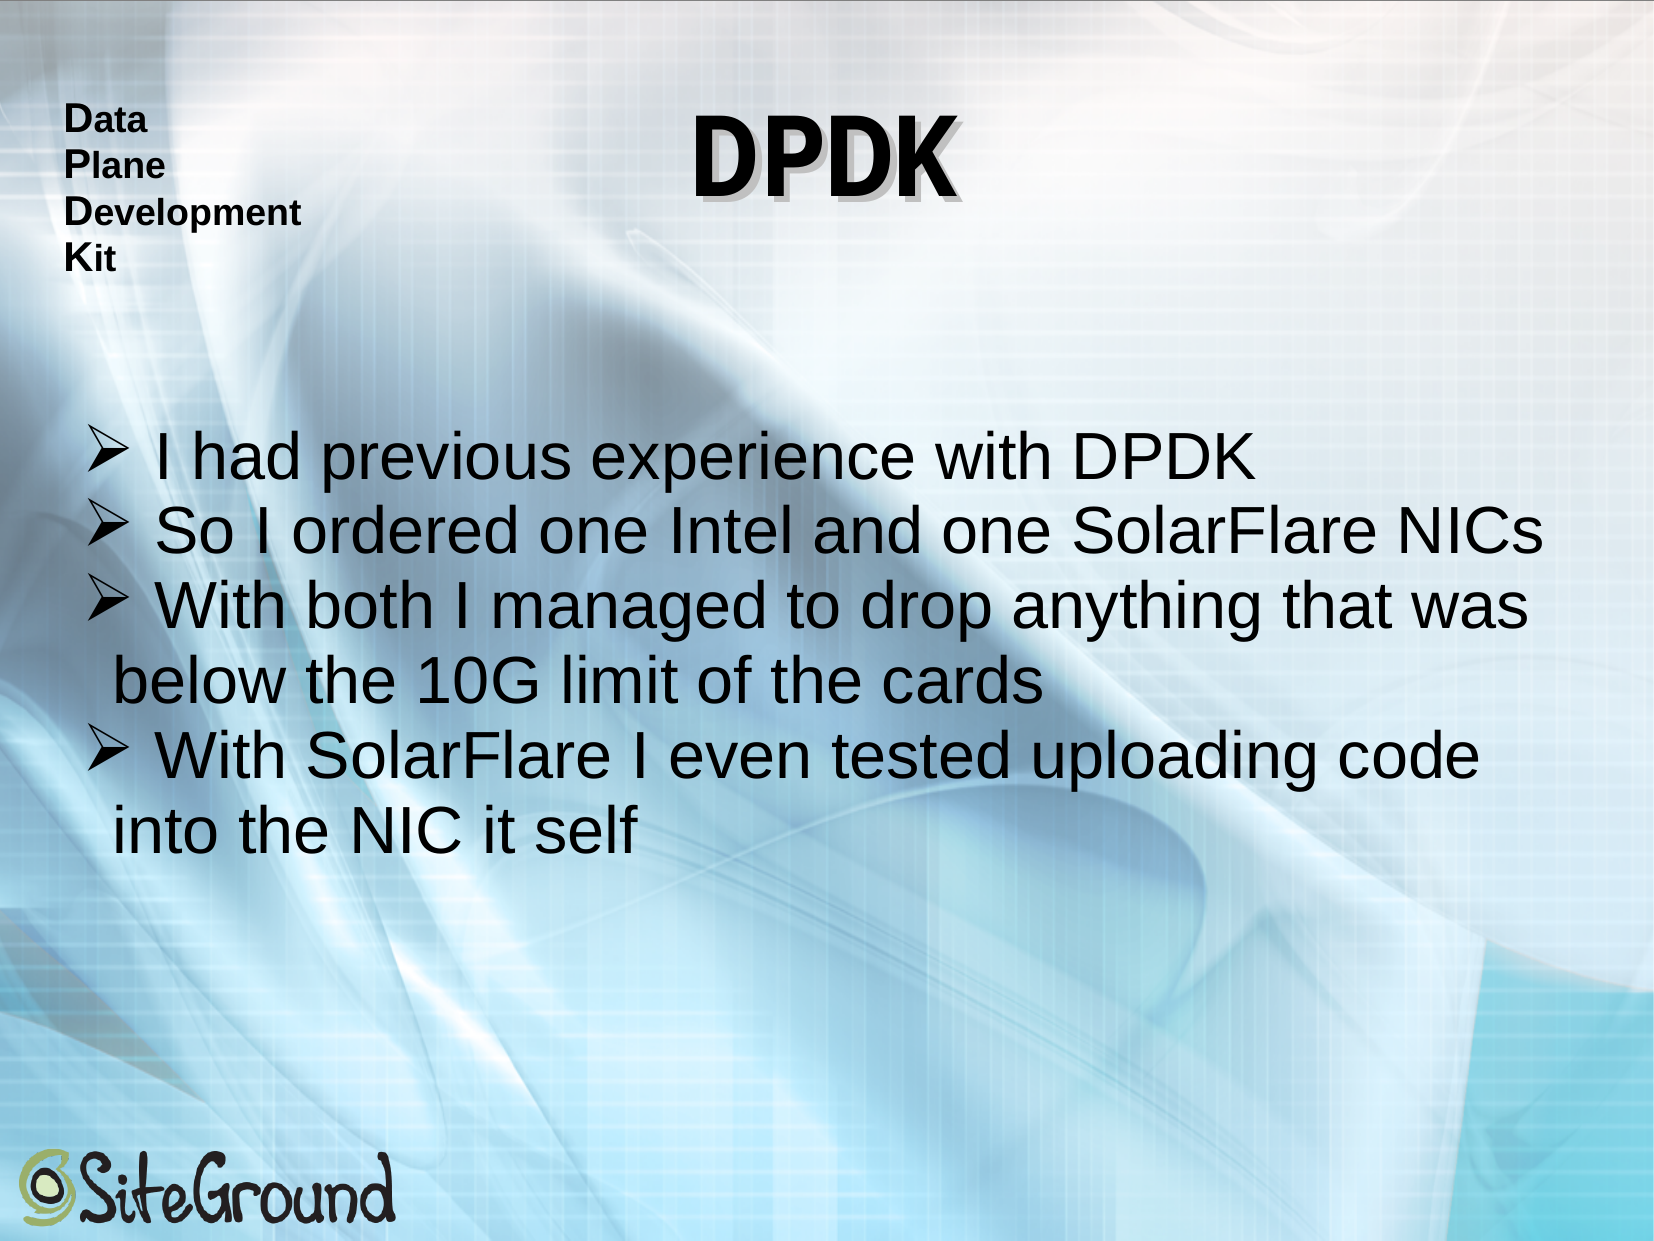

# DPDK
Data
Plane
Development
Kit
 I had previous experience with DPDK
 So I ordered one Intel and one SolarFlare NICs
 With both I managed to drop anything that was below the 10G limit of the cards
 With SolarFlare I even tested uploading code into the NIC it self